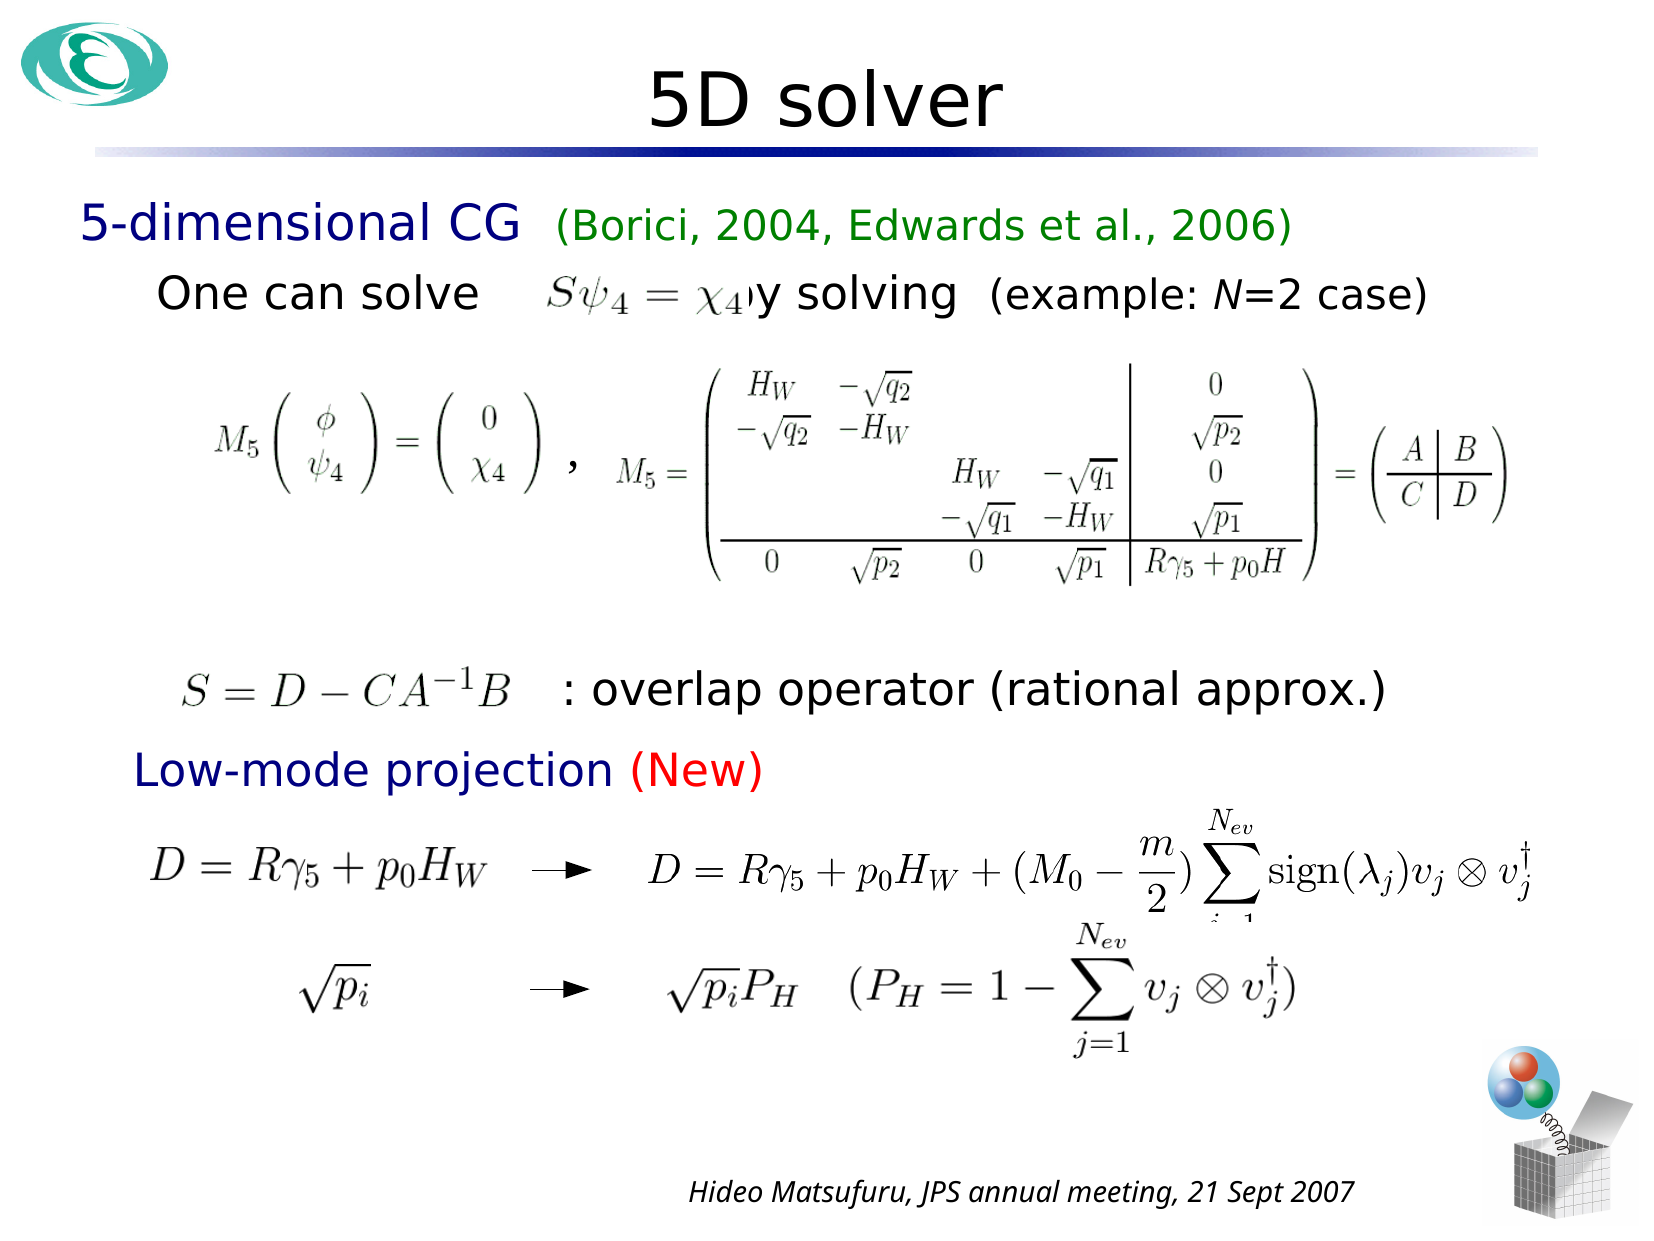

# 5D solver
5-dimensional CG (Borici, 2004, Edwards et al., 2006)
One can solve by solving (example: N=2 case)
,
: overlap operator (rational approx.)
Low-mode projection (New)